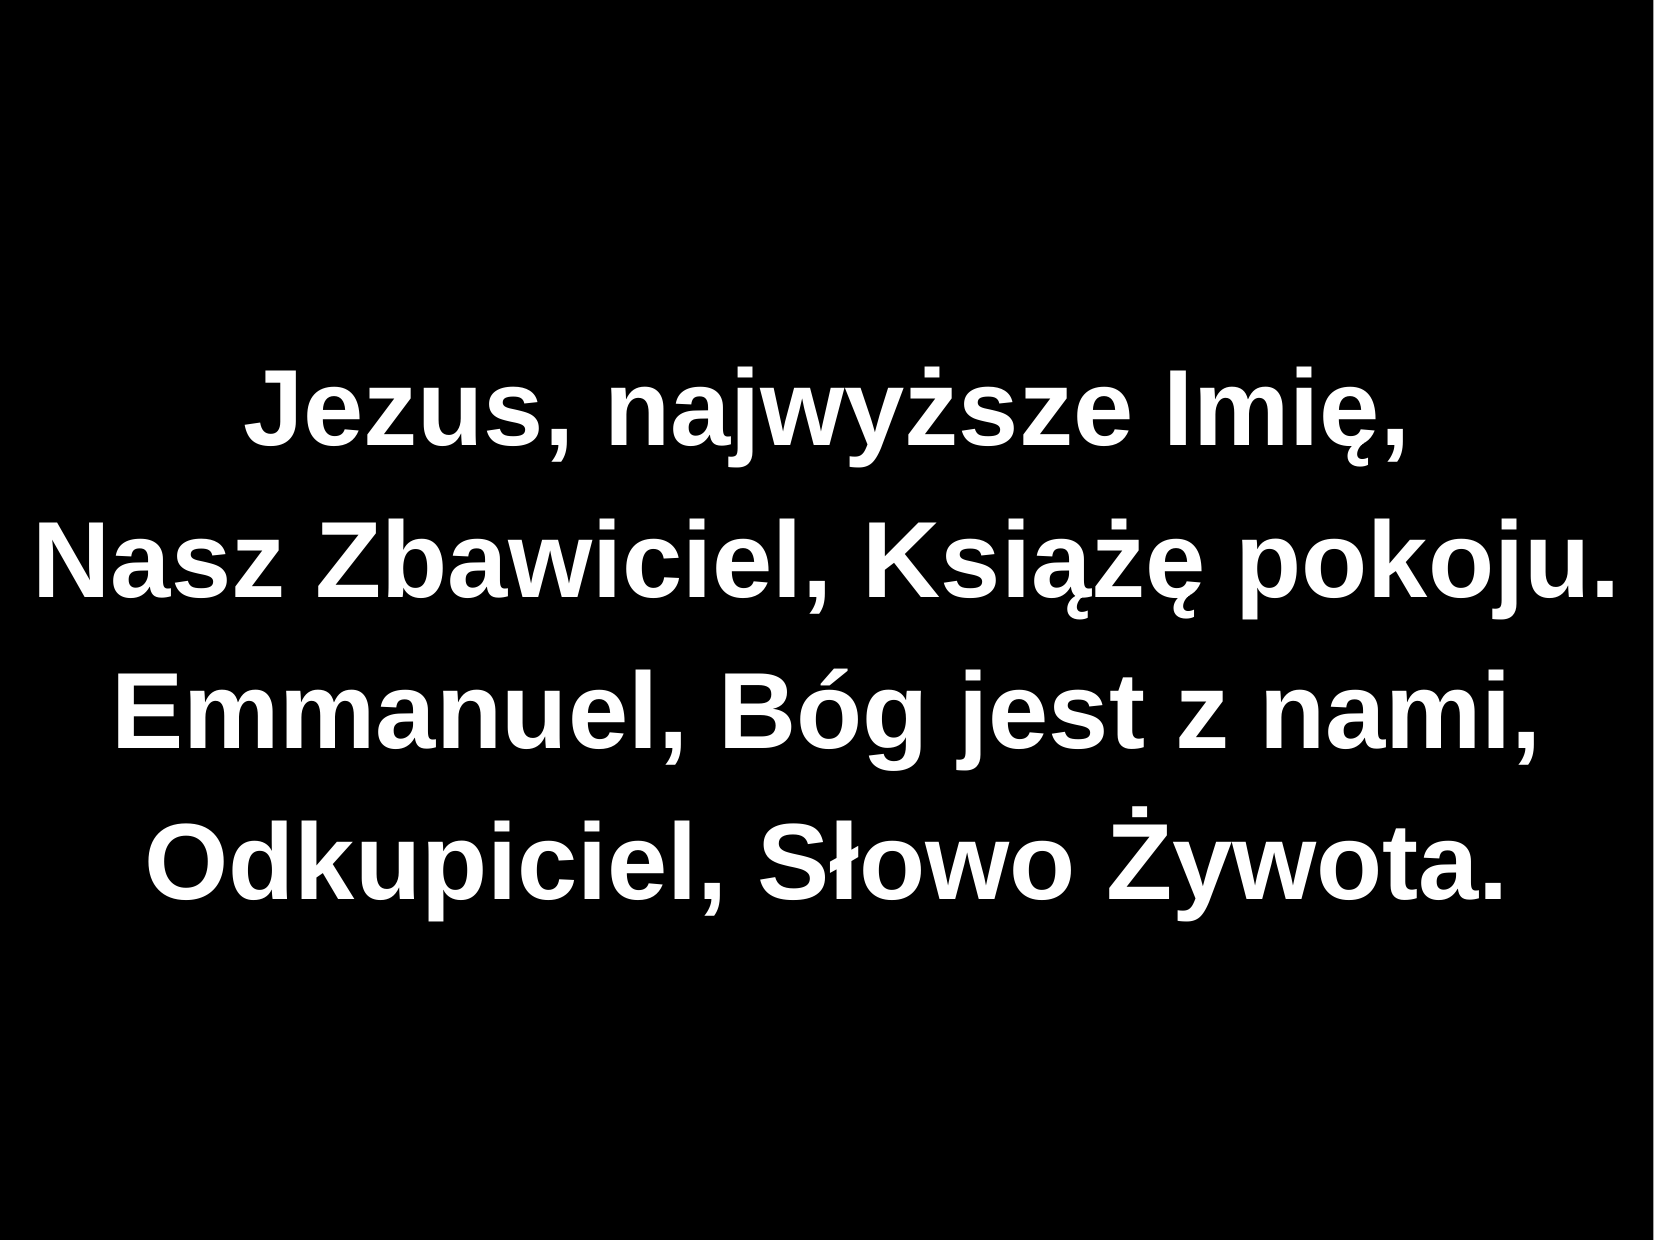

# Jezus, najwyższe Imię,
Nasz Zbawiciel, Książę pokoju.
Emmanuel, Bóg jest z nami,
Odkupiciel, Słowo Żywota.